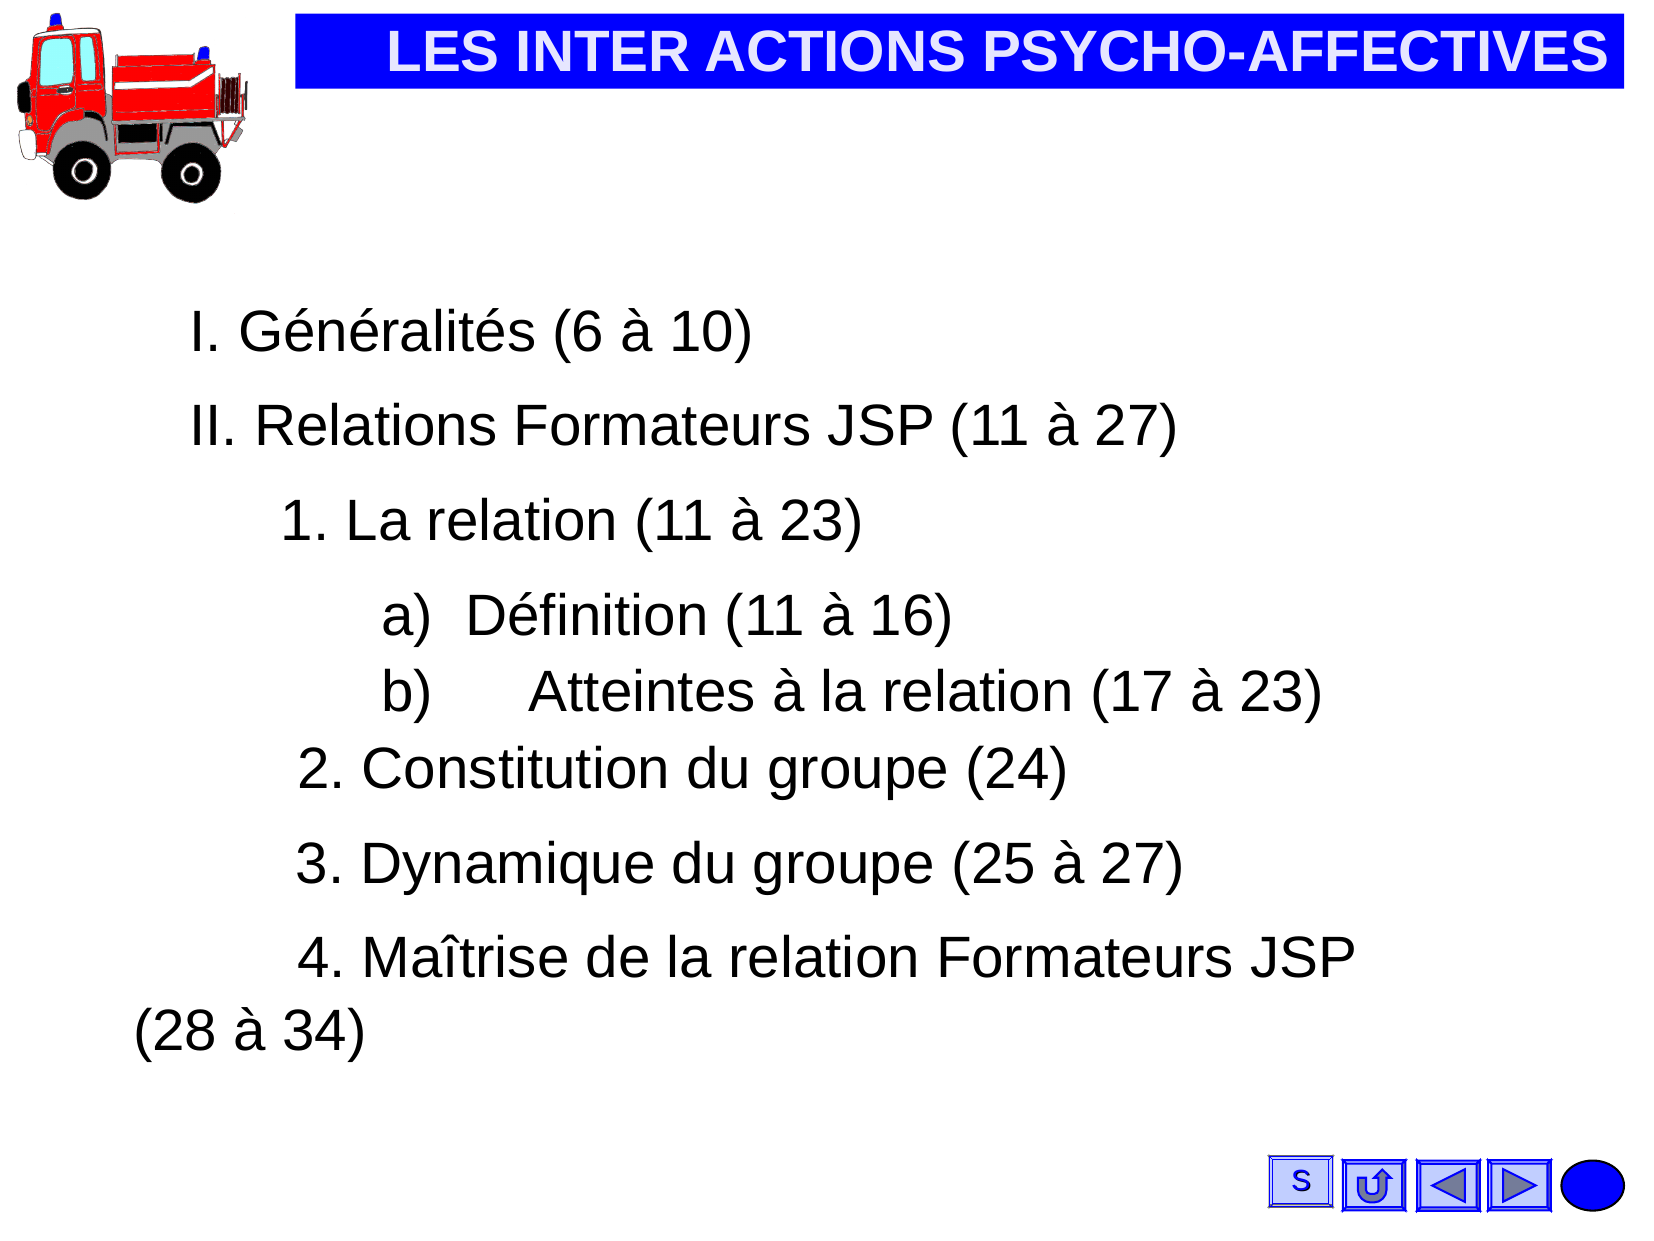

LES INTER ACTIONS PSYCHO-AFFECTIVES
# I. Généralités (6 à 10)
II. Relations Formateurs JSP (11 à 27)
 		1. La relation (11 à 23)
 Définition (11 à 16)
 	Atteintes à la relation (17 à 23)
 		 2. Constitution du groupe (24)
 3. Dynamique du groupe (25 à 27)
 	 4. Maîtrise de la relation Formateurs JSP (28 à 34)